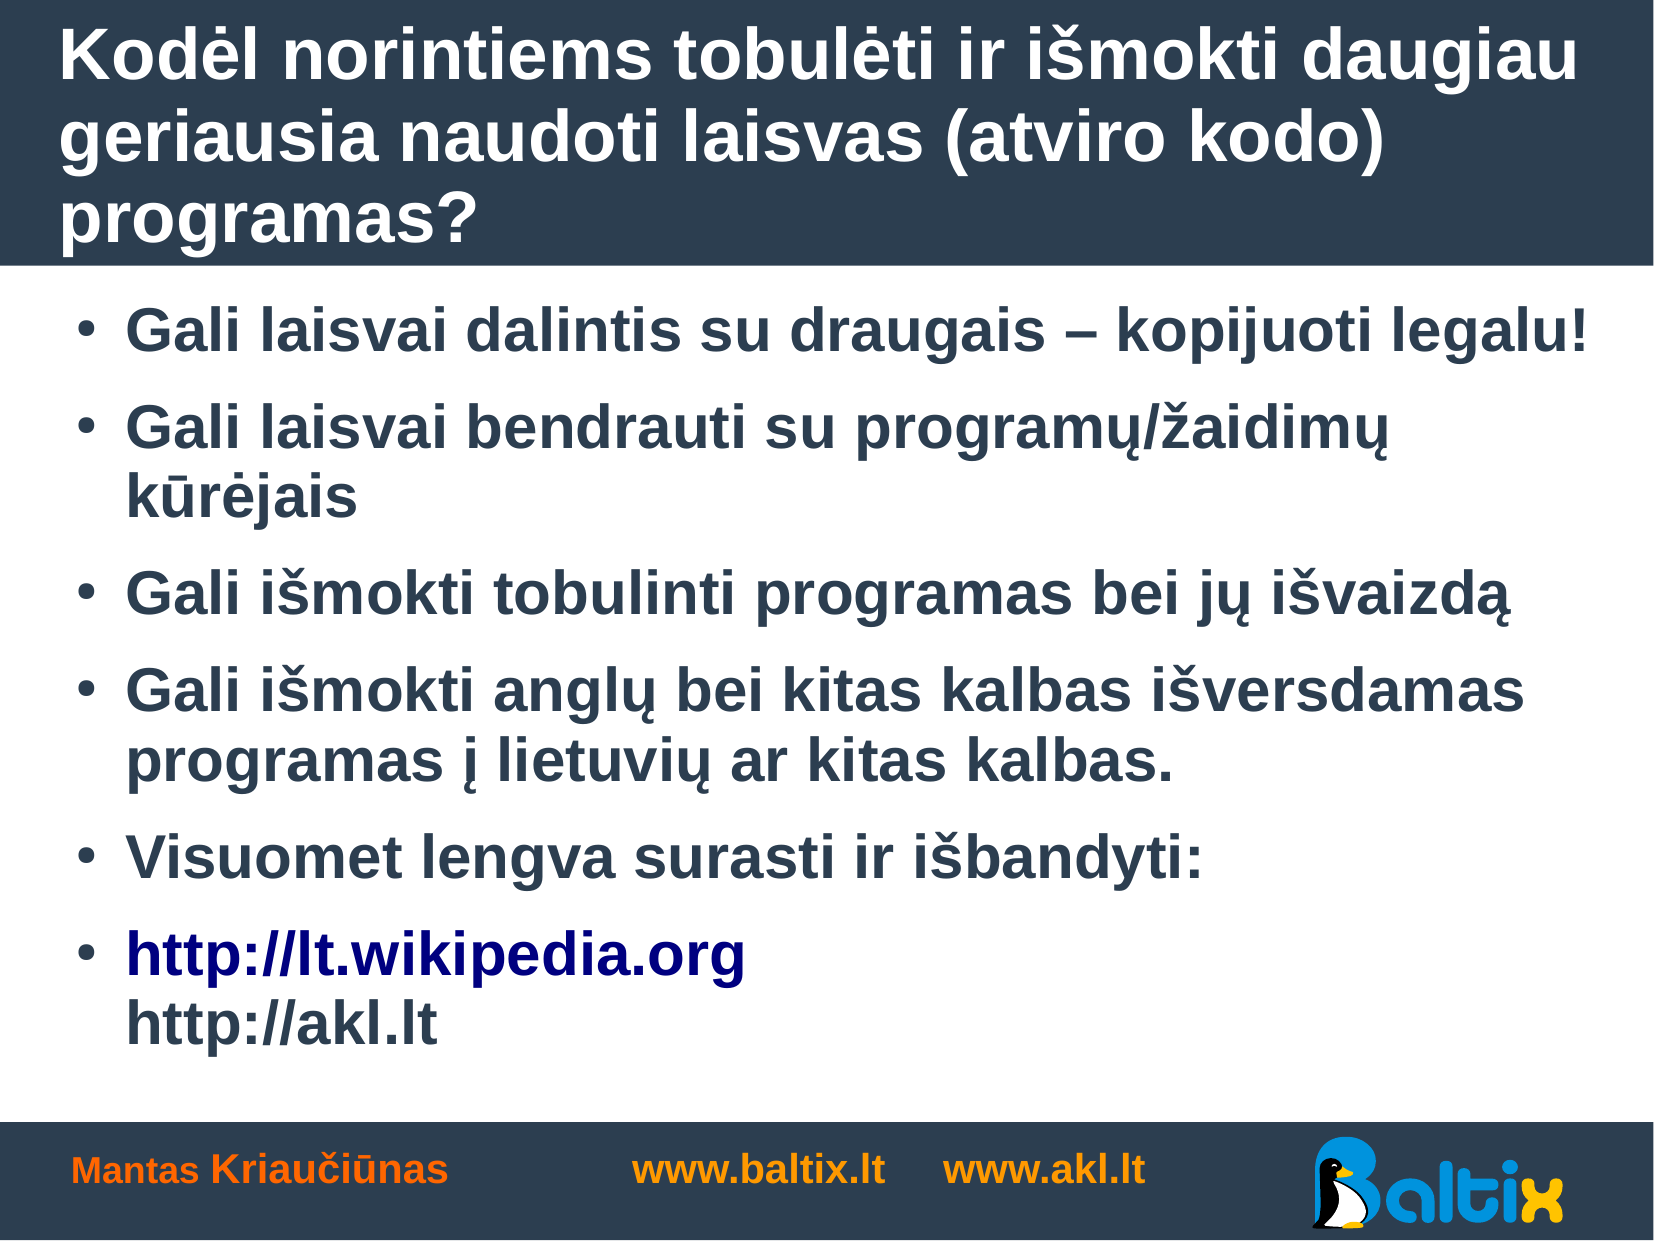

# Kodėl norintiems tobulėti ir išmokti daugiau geriausia naudoti laisvas (atviro kodo) programas?
Gali laisvai dalintis su draugais – kopijuoti legalu!
Gali laisvai bendrauti su programų/žaidimų kūrėjais
Gali išmokti tobulinti programas bei jų išvaizdą
Gali išmokti anglų bei kitas kalbas išversdamas programas į lietuvių ar kitas kalbas.
Visuomet lengva surasti ir išbandyti:
http://lt.wikipedia.org
http://akl.lt